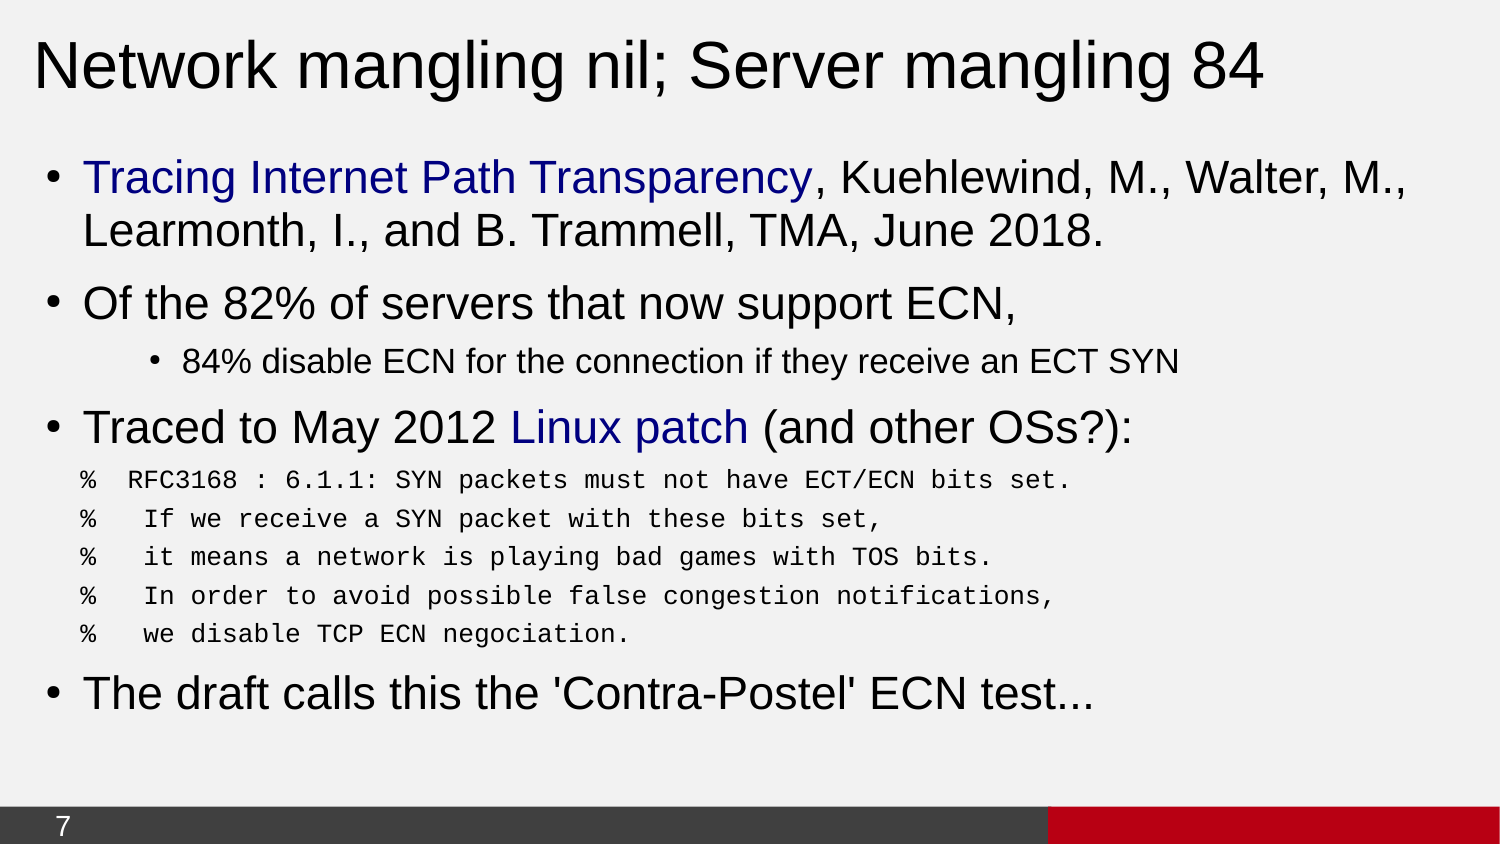

# Network mangling nil; Server mangling 84
Tracing Internet Path Transparency, Kuehlewind, M., Walter, M., Learmonth, I., and B. Trammell, TMA, June 2018.
Of the 82% of servers that now support ECN,
84% disable ECN for the connection if they receive an ECT SYN
Traced to May 2012 Linux patch (and other OSs?):
 % RFC3168 : 6.1.1: SYN packets must not have ECT/ECN bits set.
 % If we receive a SYN packet with these bits set,
 % it means a network is playing bad games with TOS bits.
 % In order to avoid possible false congestion notifications,
 % we disable TCP ECN negociation.
The draft calls this the 'Contra-Postel' ECN test...
7